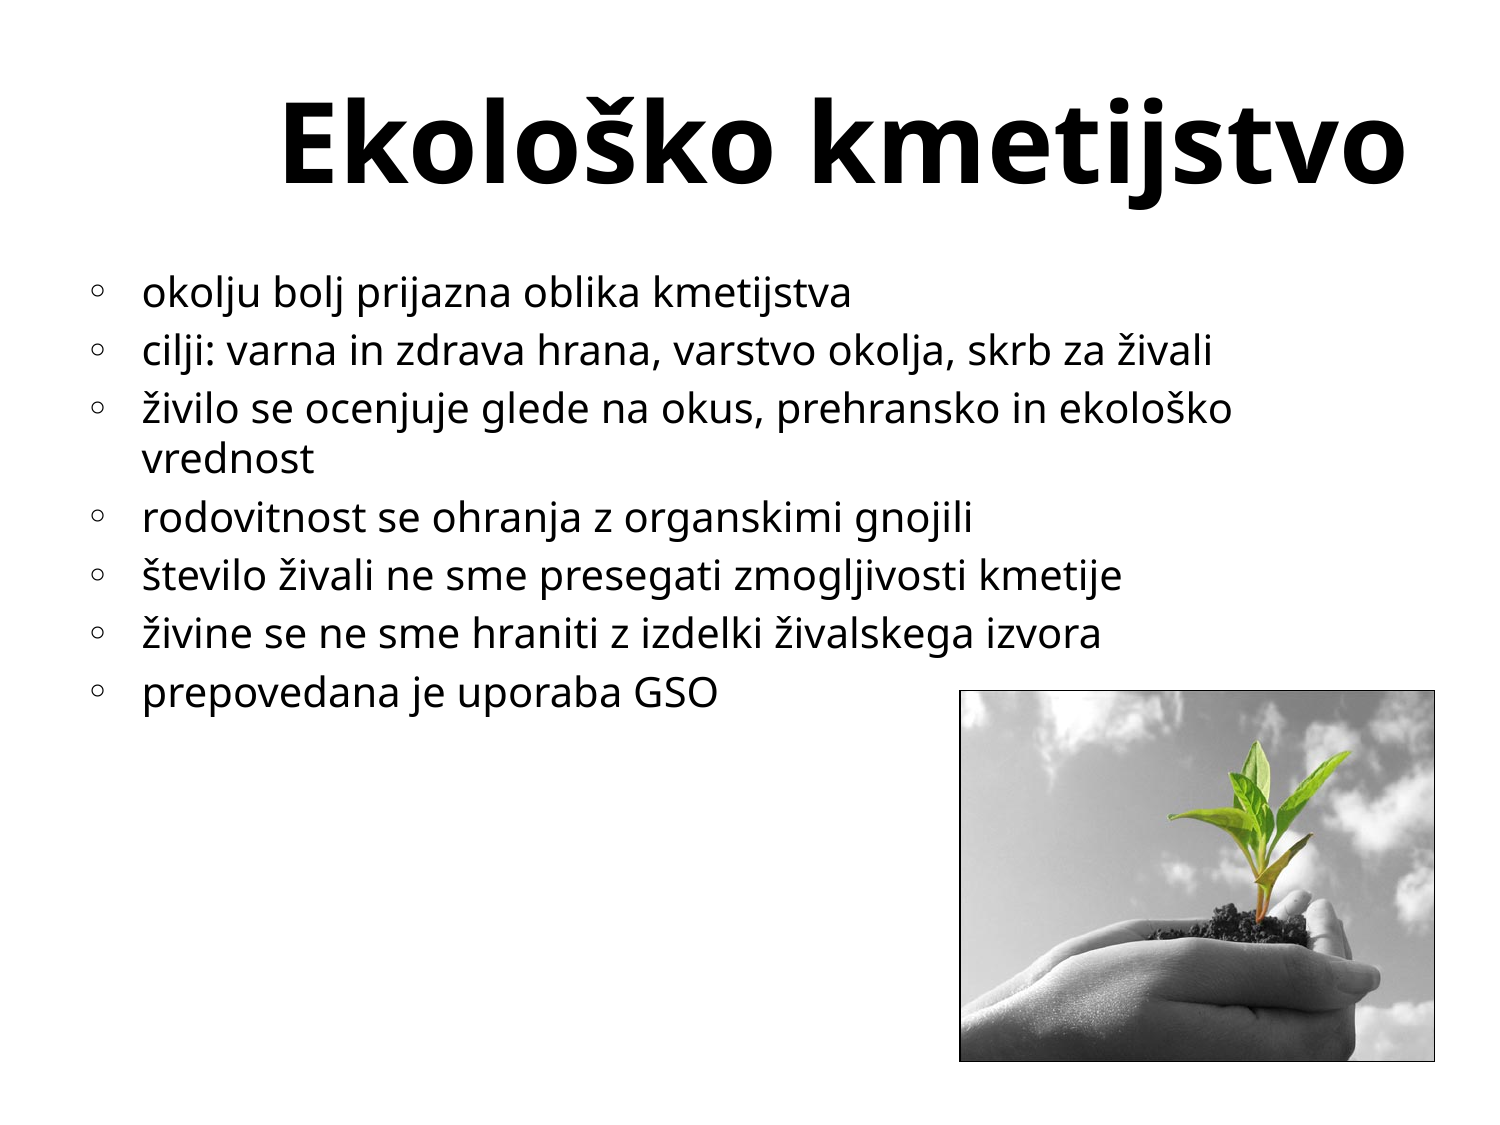

# Ekološko kmetijstvo
okolju bolj prijazna oblika kmetijstva
cilji: varna in zdrava hrana, varstvo okolja, skrb za živali
živilo se ocenjuje glede na okus, prehransko in ekološko vrednost
rodovitnost se ohranja z organskimi gnojili
število živali ne sme presegati zmogljivosti kmetije
živine se ne sme hraniti z izdelki živalskega izvora
prepovedana je uporaba GSO